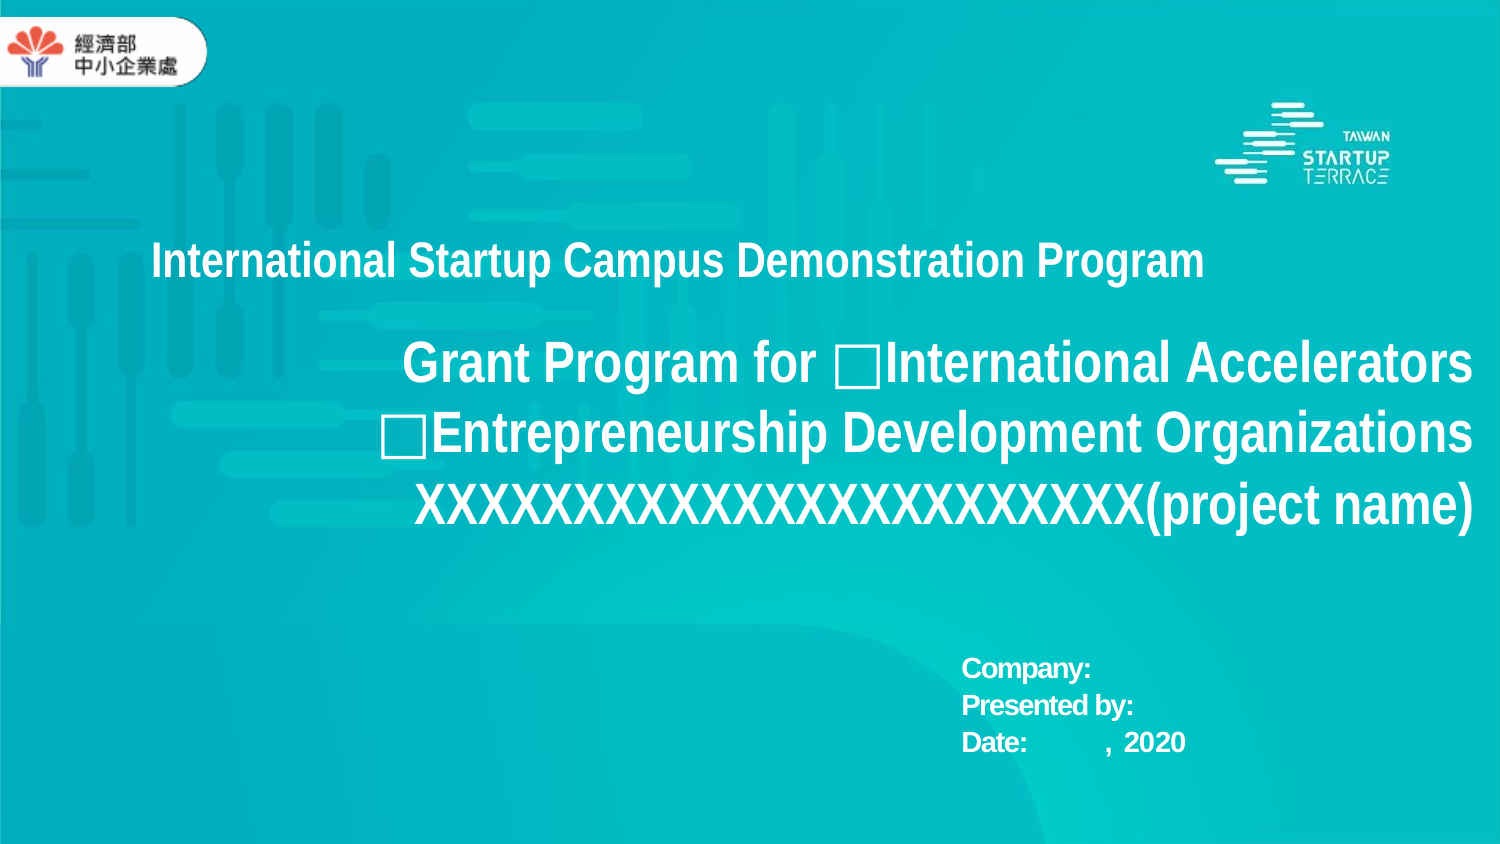

# International Startup Campus Demonstration Program
Grant Program for □International Accelerators □Entrepreneurship Development Organizations
XXXXXXXXXXXXXXXXXXXXXXX(project name)
Company:
Presented by:
Date: , 2020